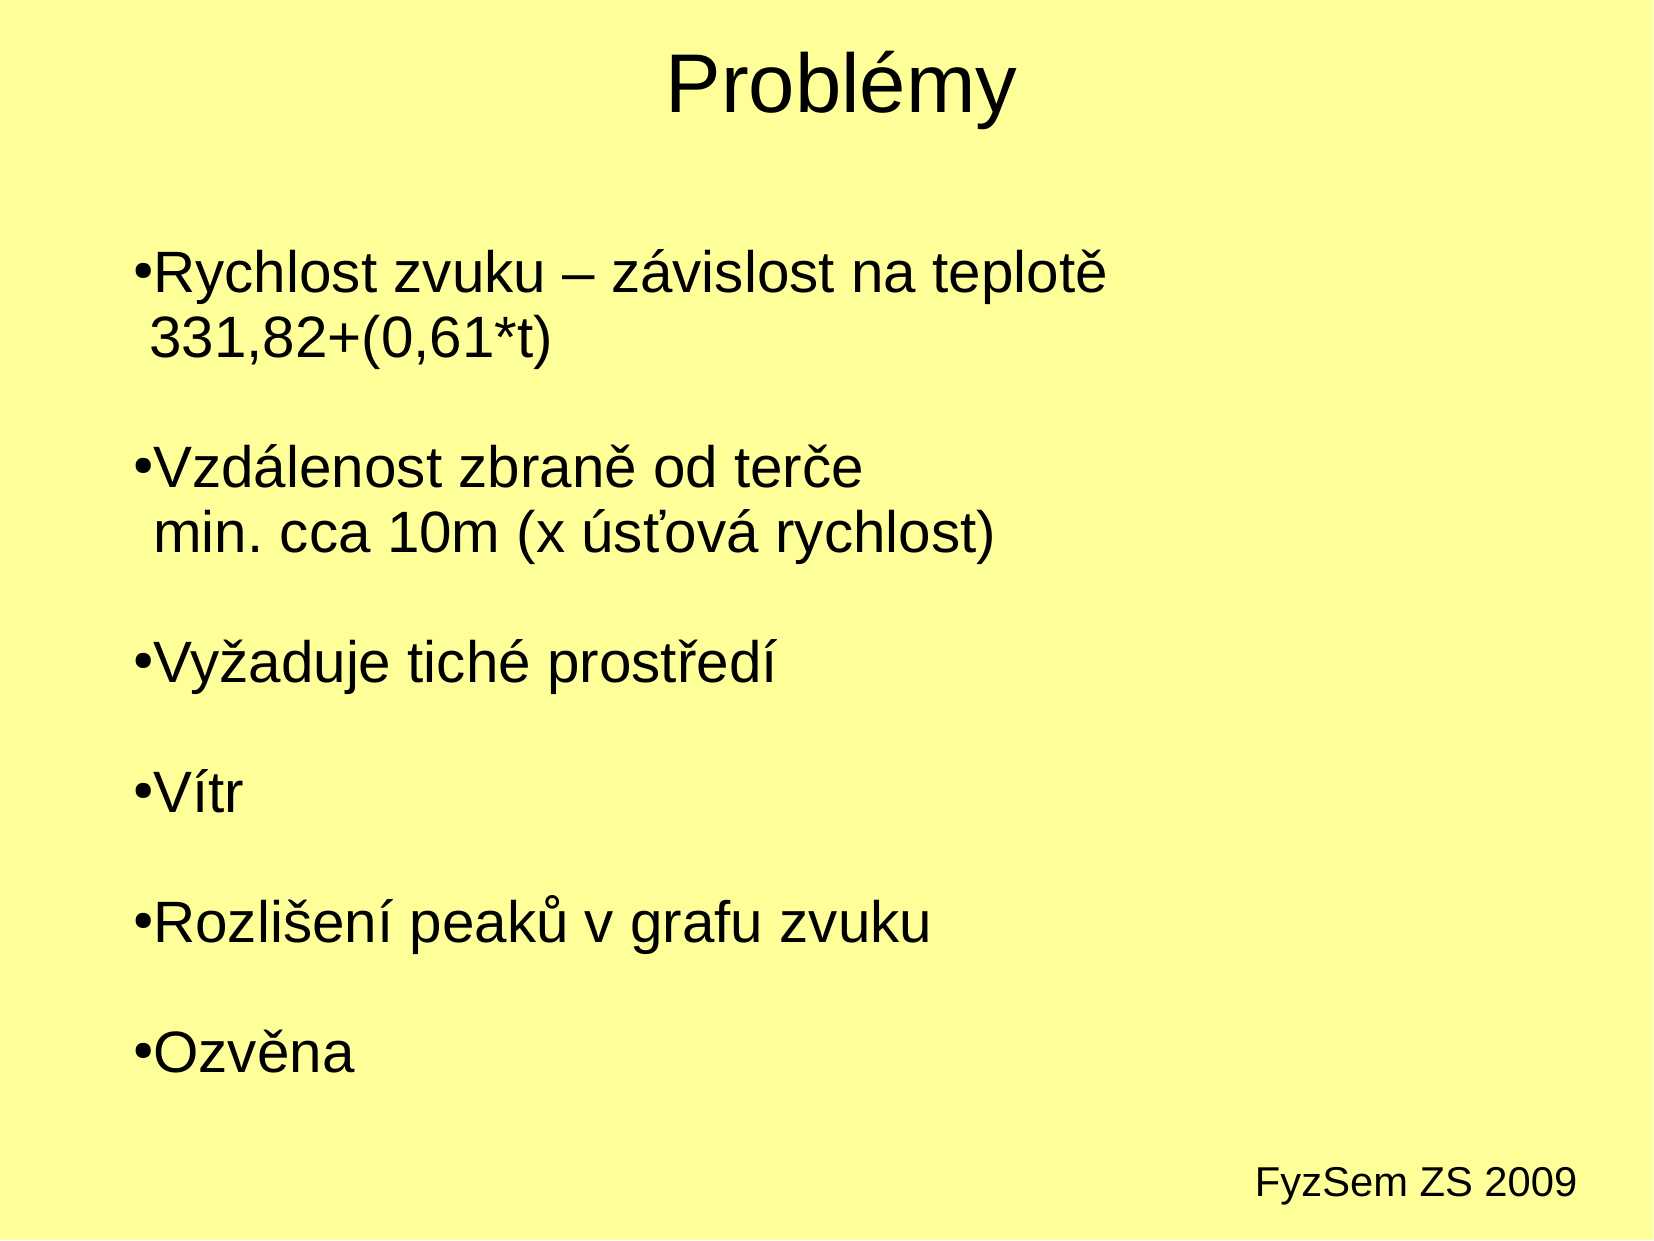

Problémy
Rychlost zvuku – závislost na teplotě
 331,82+(0,61*t)
Vzdálenost zbraně od terče
min. cca 10m (x úsťová rychlost)
Vyžaduje tiché prostředí
Vítr
Rozlišení peaků v grafu zvuku
Ozvěna
FyzSem ZS 2009